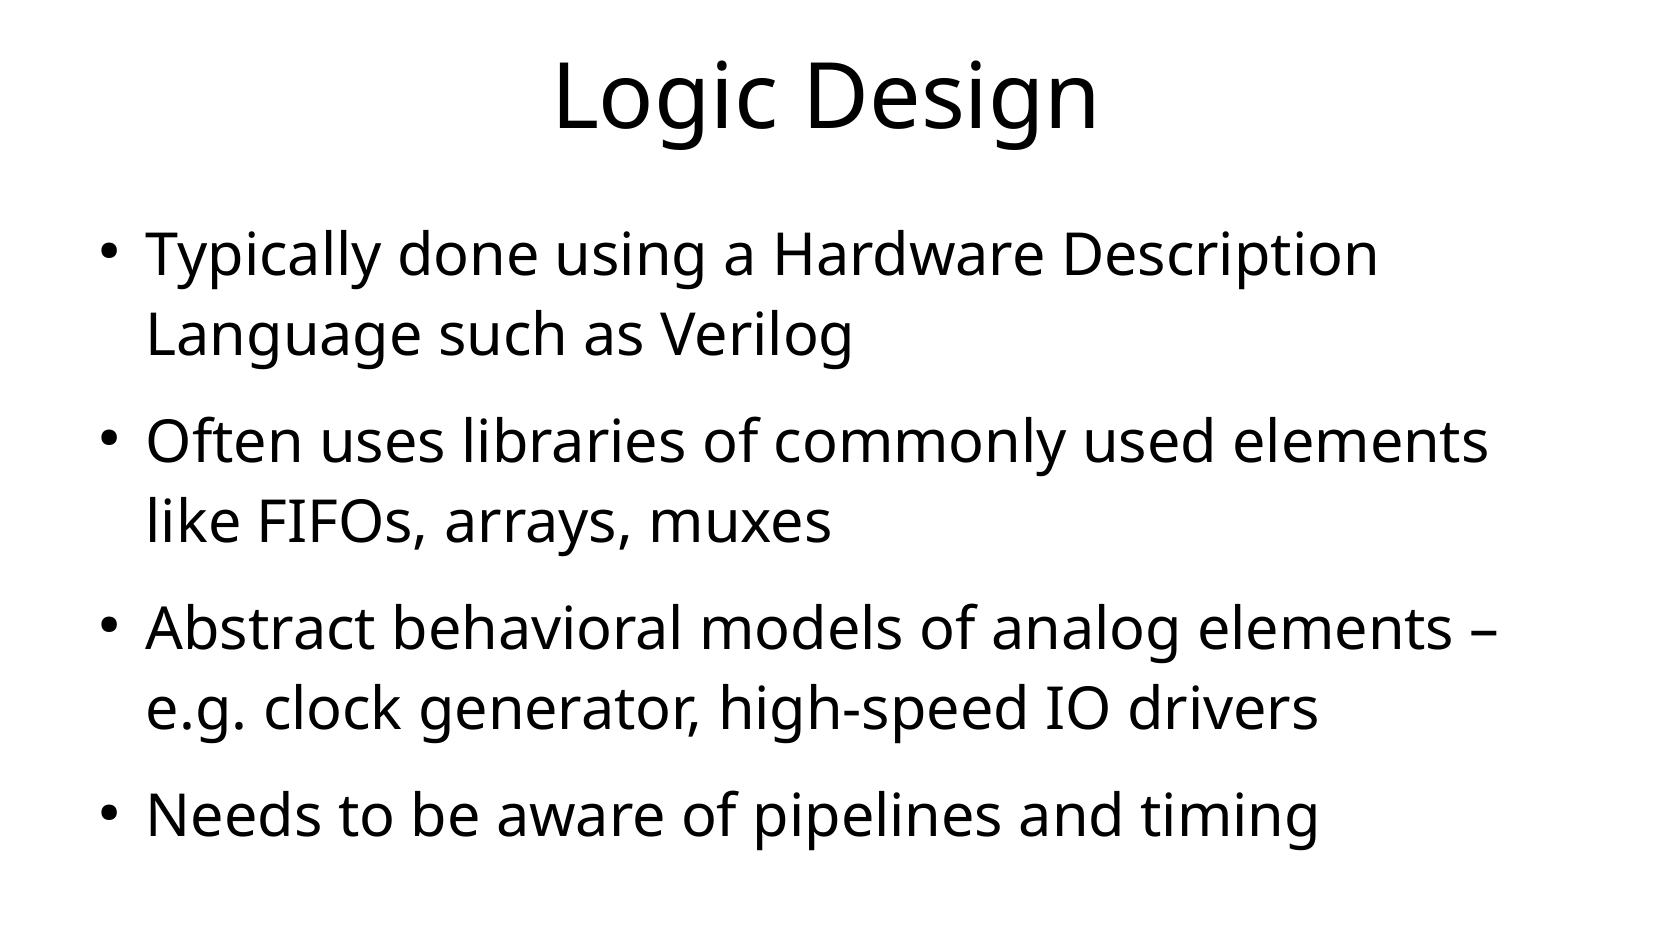

# Logic Design
Typically done using a Hardware Description Language such as Verilog
Often uses libraries of commonly used elements like FIFOs, arrays, muxes
Abstract behavioral models of analog elements – e.g. clock generator, high-speed IO drivers
Needs to be aware of pipelines and timing